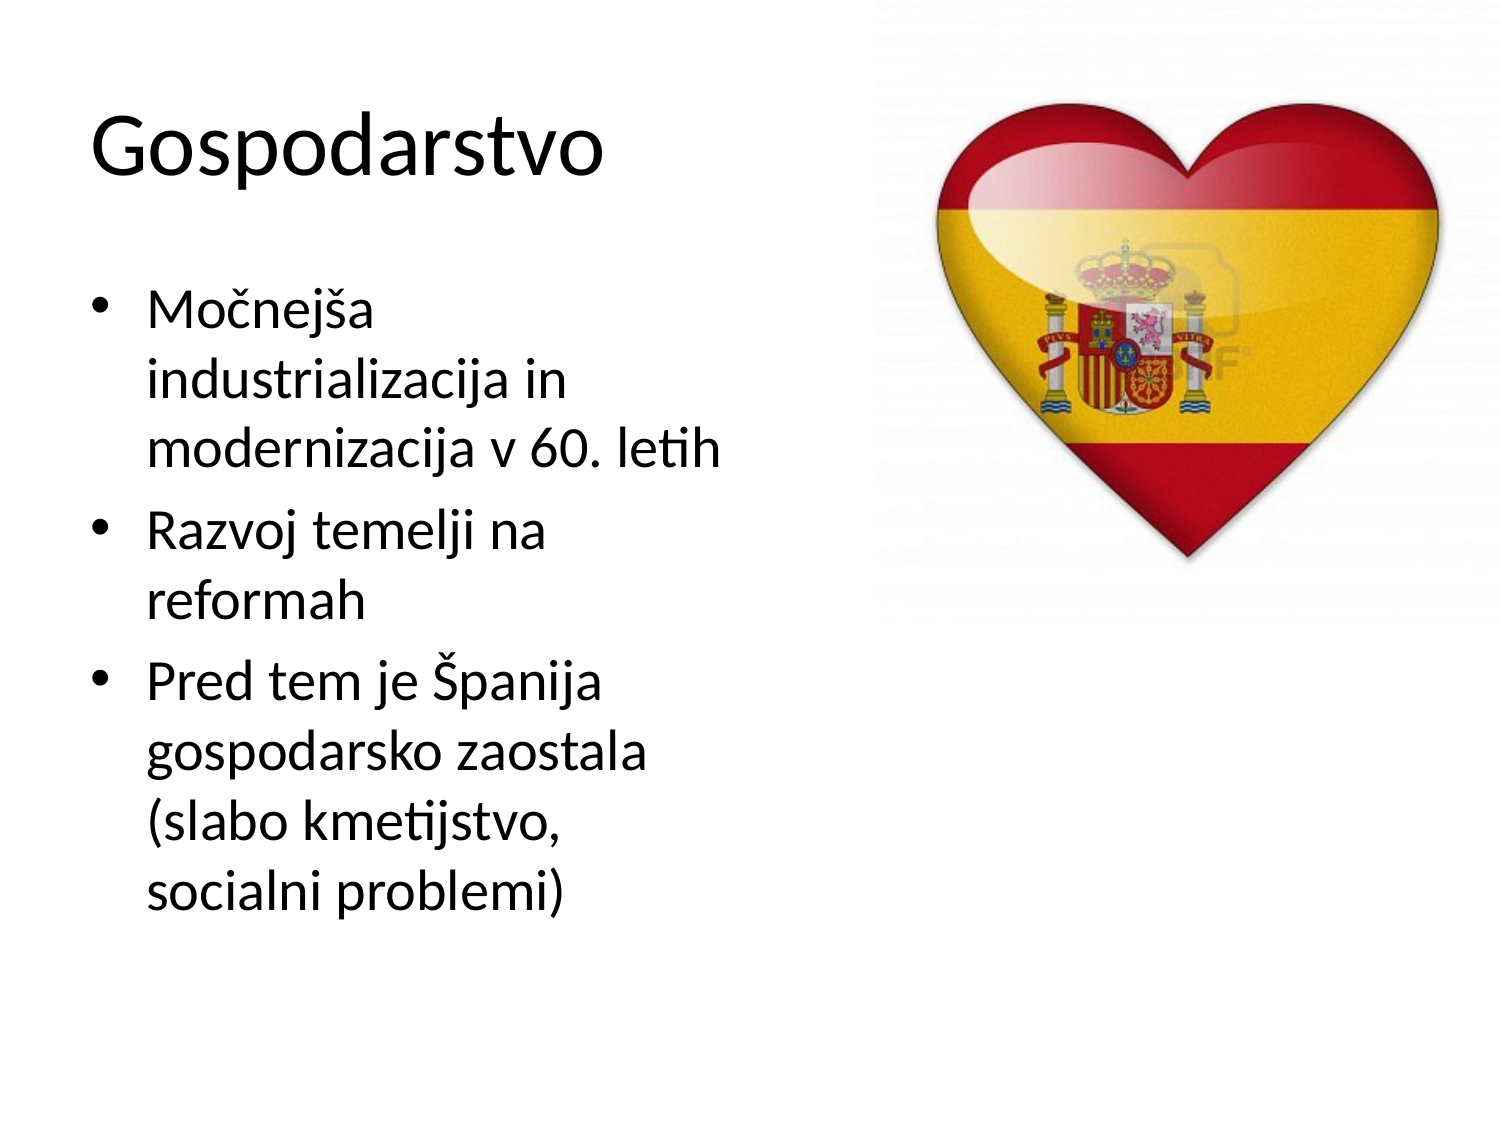

# Gospodarstvo
Močnejša industrializacija in modernizacija v 60. letih
Razvoj temelji na reformah
Pred tem je Španija gospodarsko zaostala (slabo kmetijstvo, socialni problemi)